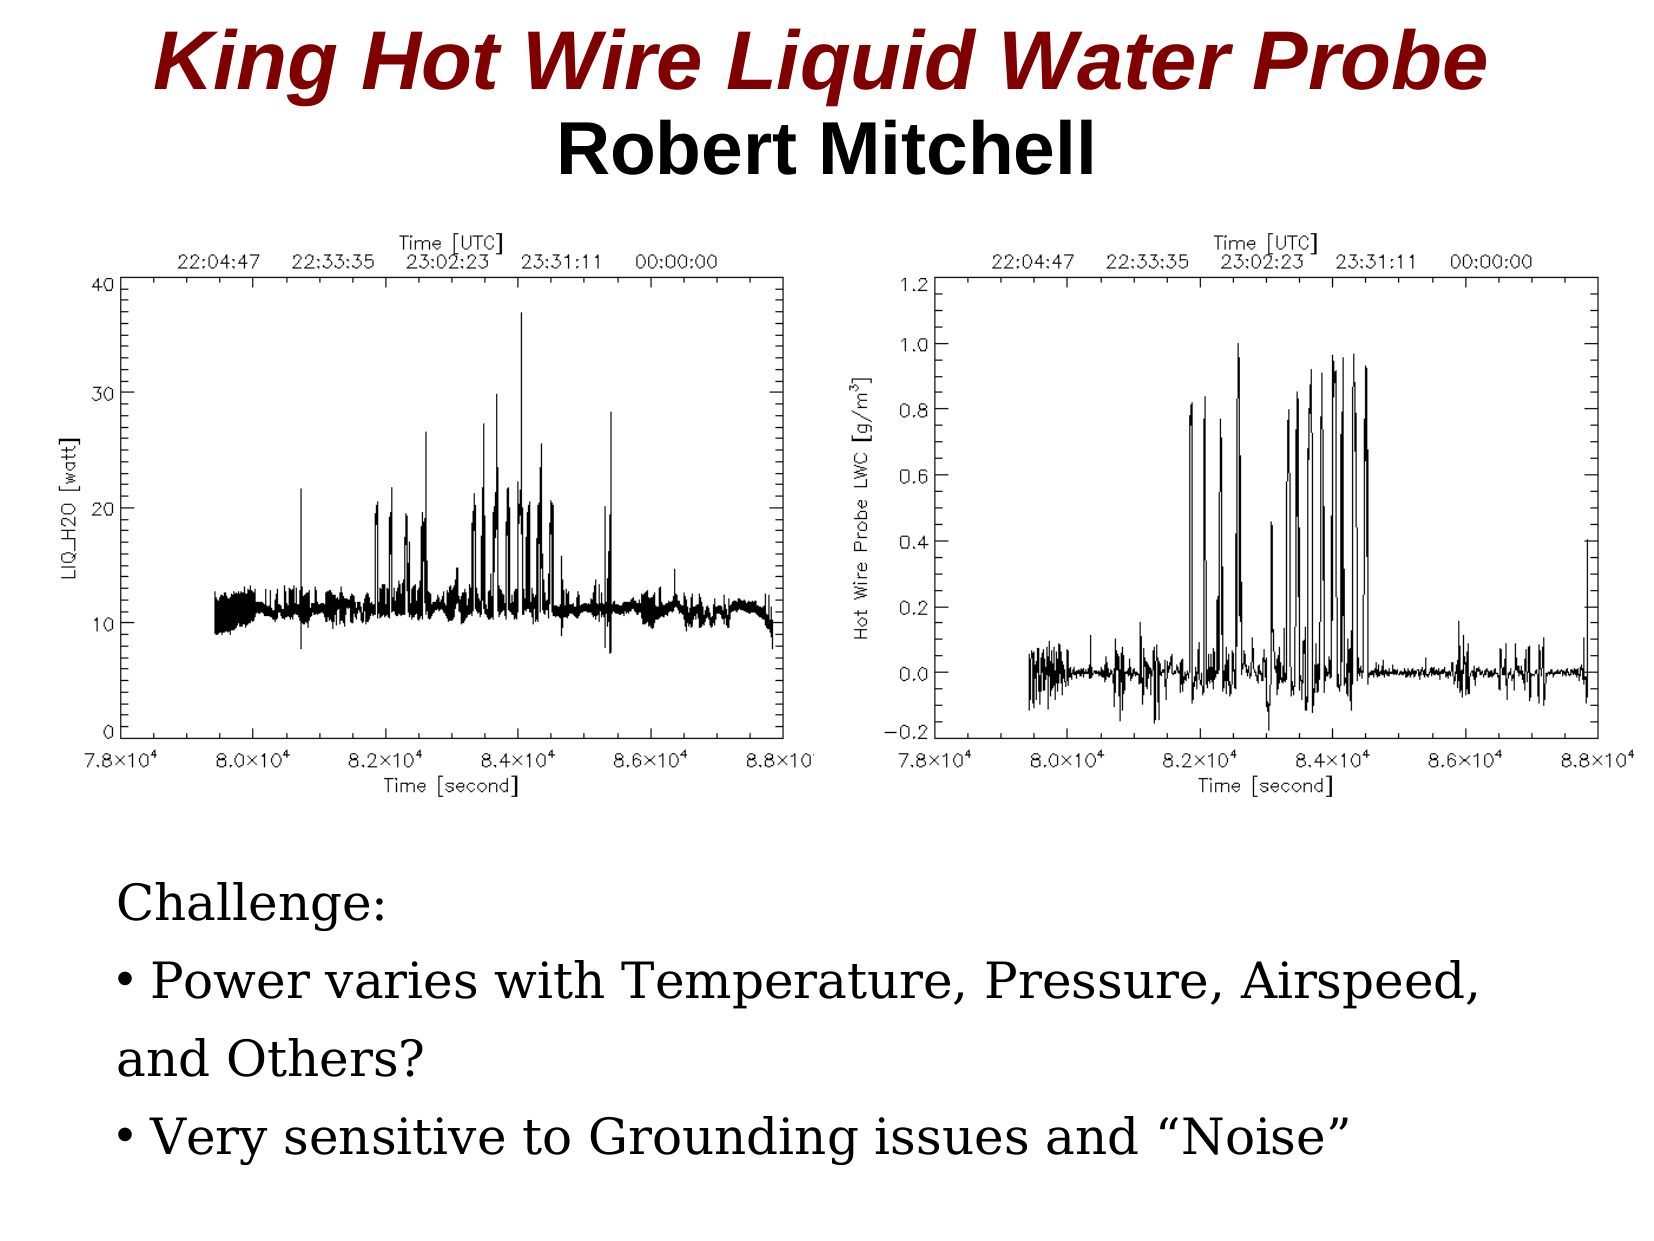

King Hot Wire Liquid Water Probe
Robert Mitchell
Challenge:
 Power varies with Temperature, Pressure, Airspeed, and Others?
 Very sensitive to Grounding issues and “Noise”